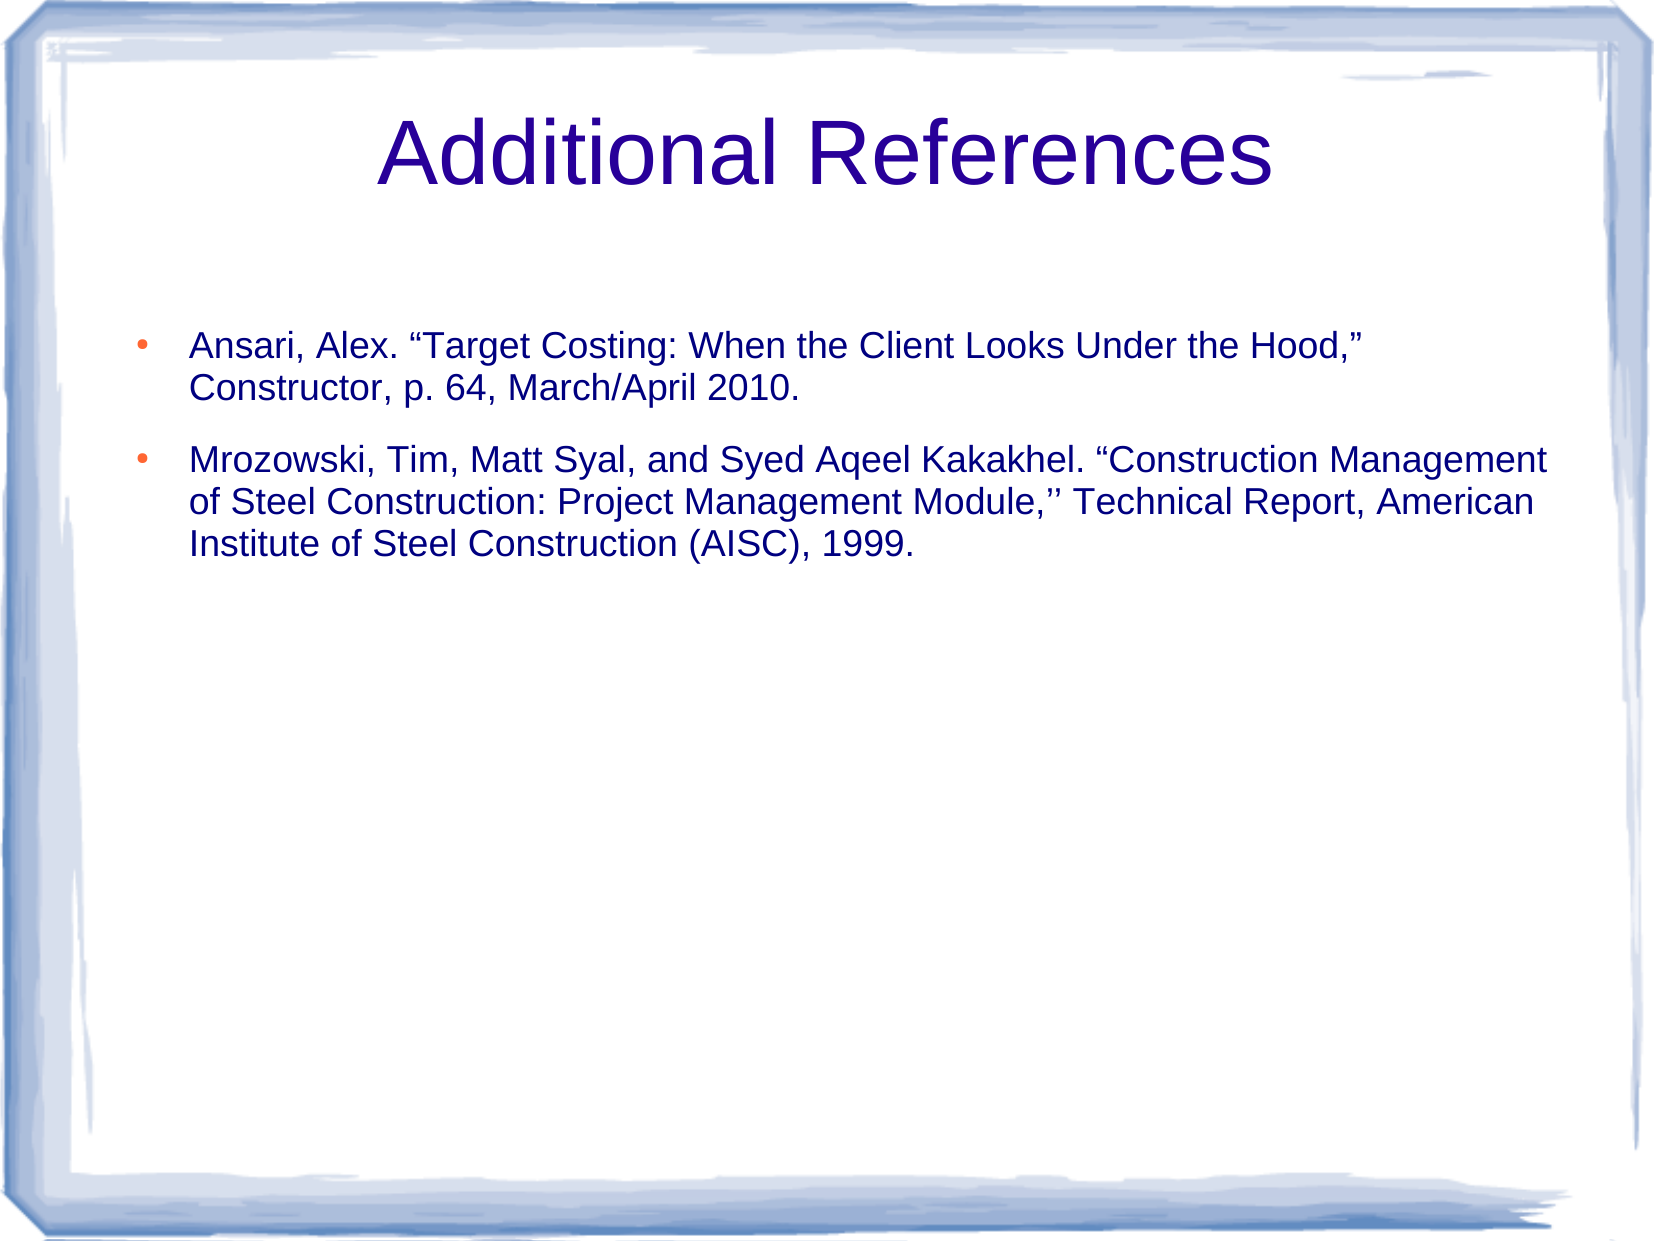

# Additional References
Ansari, Alex. “Target Costing: When the Client Looks Under the Hood,” Constructor, p. 64, March/April 2010.
Mrozowski, Tim, Matt Syal, and Syed Aqeel Kakakhel. “Construction Management of Steel Construction: Project Management Module,’’ Technical Report, American Institute of Steel Construction (AISC), 1999.